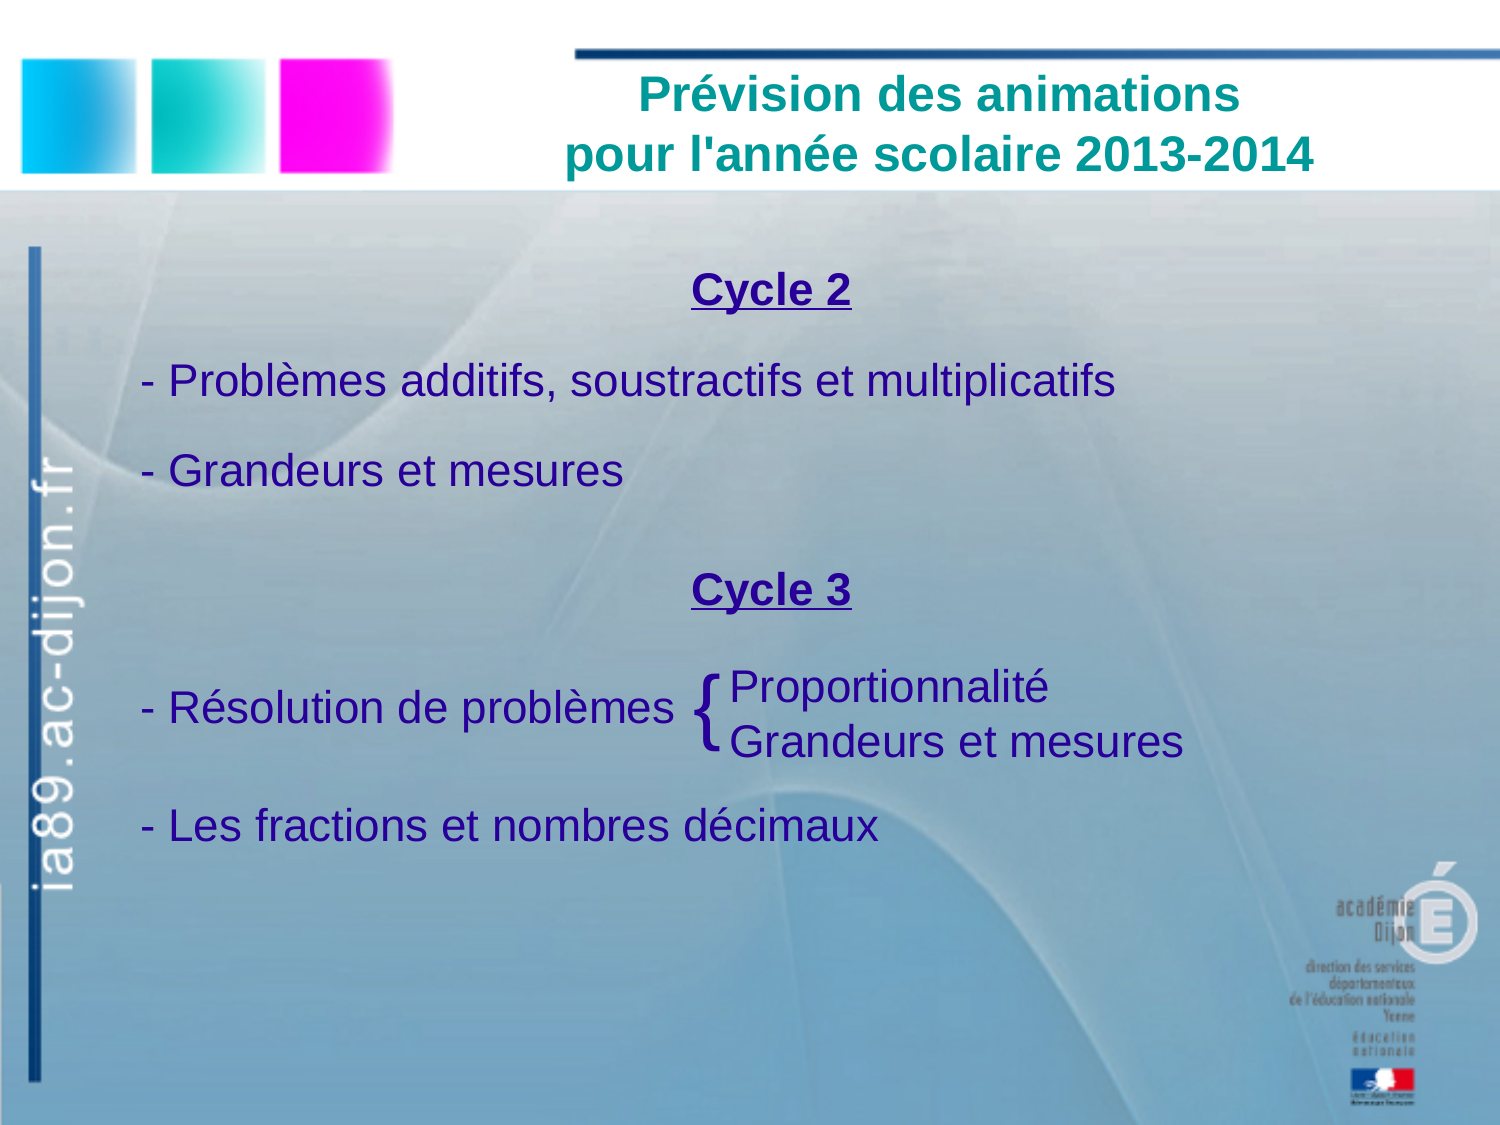

# Prévision des animations pour l'année scolaire 2013-2014
Cycle 2
- Problèmes additifs, soustractifs et multiplicatifs
- Grandeurs et mesures
Cycle 3
- Résolution de problèmes
- Les fractions et nombres décimaux
{
Proportionnalité
Grandeurs et mesures